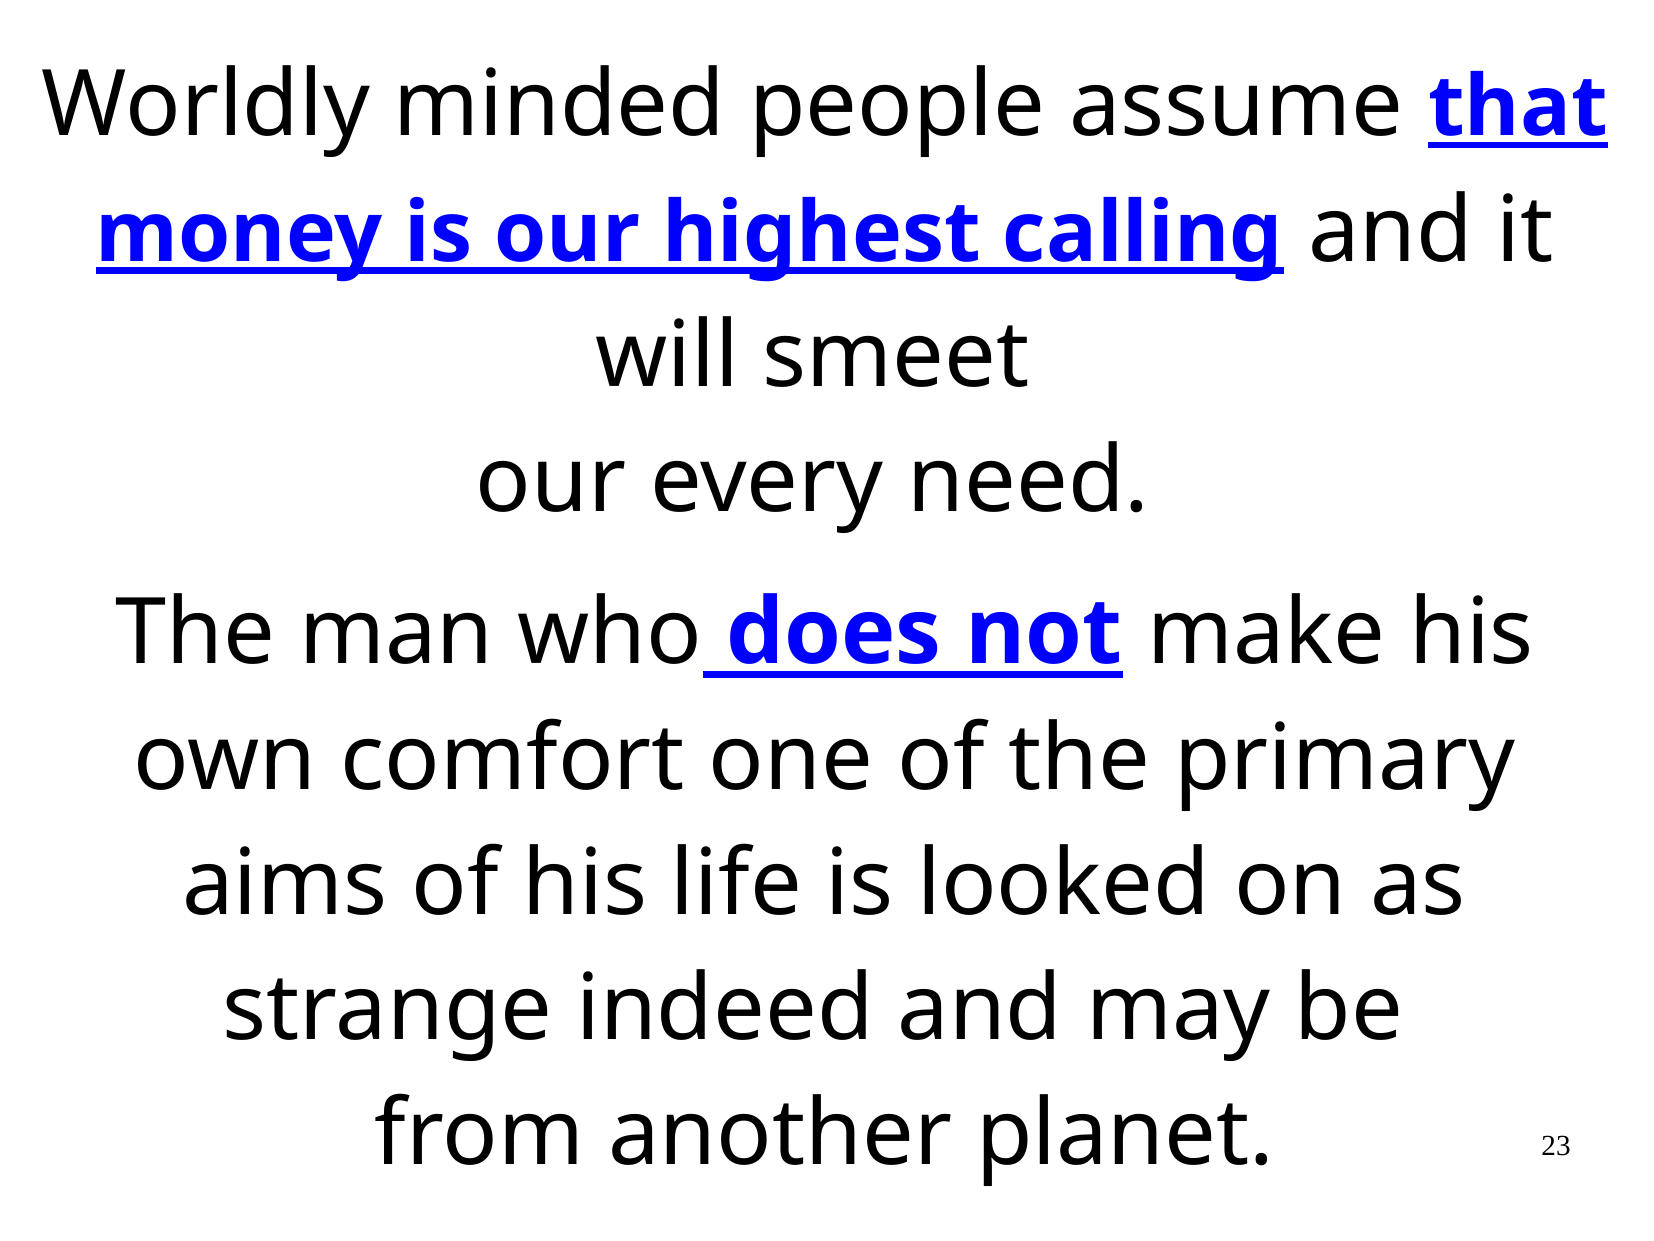

# Worldly minded people assume that money is our highest calling and it will smeet our every need.
The man who does not make his own comfort one of the primary aims of his life is looked on as strange indeed and may be
from another planet.
23